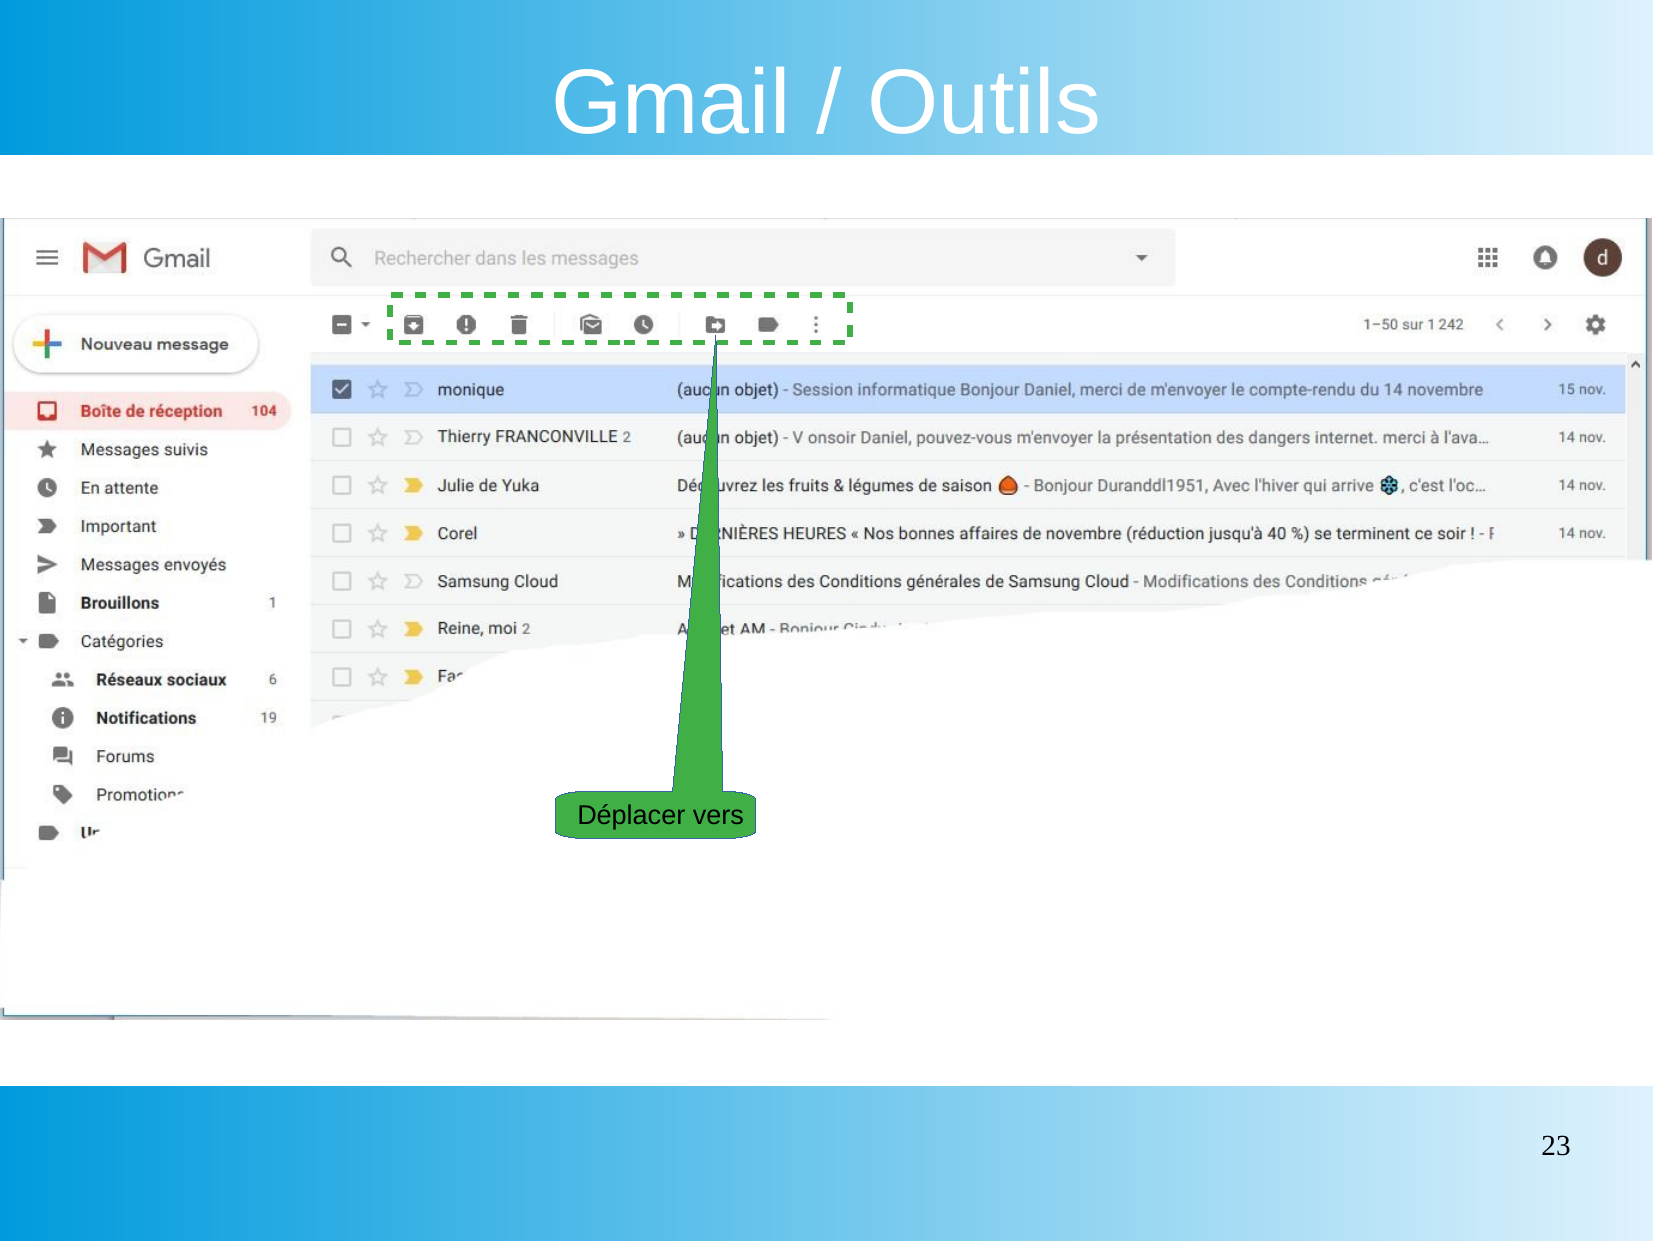

# Gmail / Outils
Déplacer vers
23